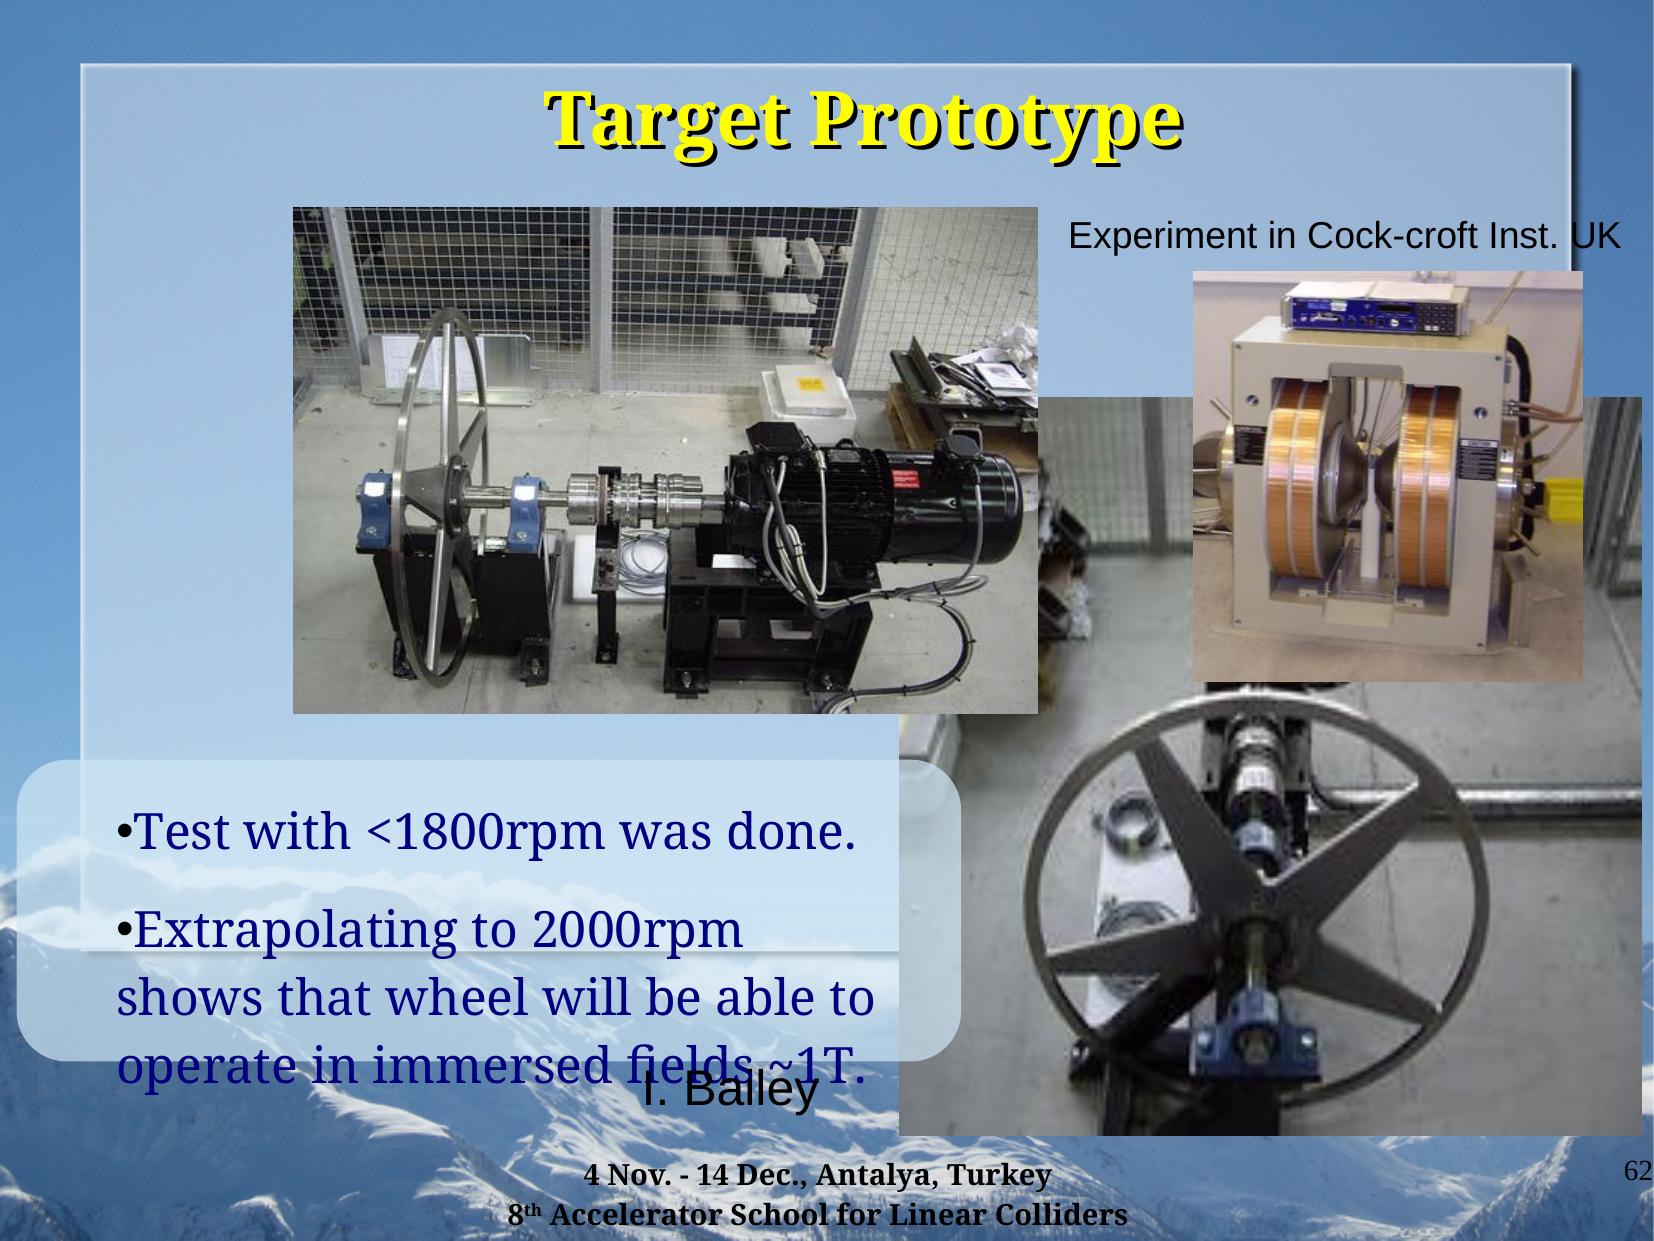

# Target Prototype
Experiment in Cock-croft Inst. UK
Test with <1800rpm was done.
Extrapolating to 2000rpm shows that wheel will be able to operate in immersed fields ~1T.
I. Bailey
62